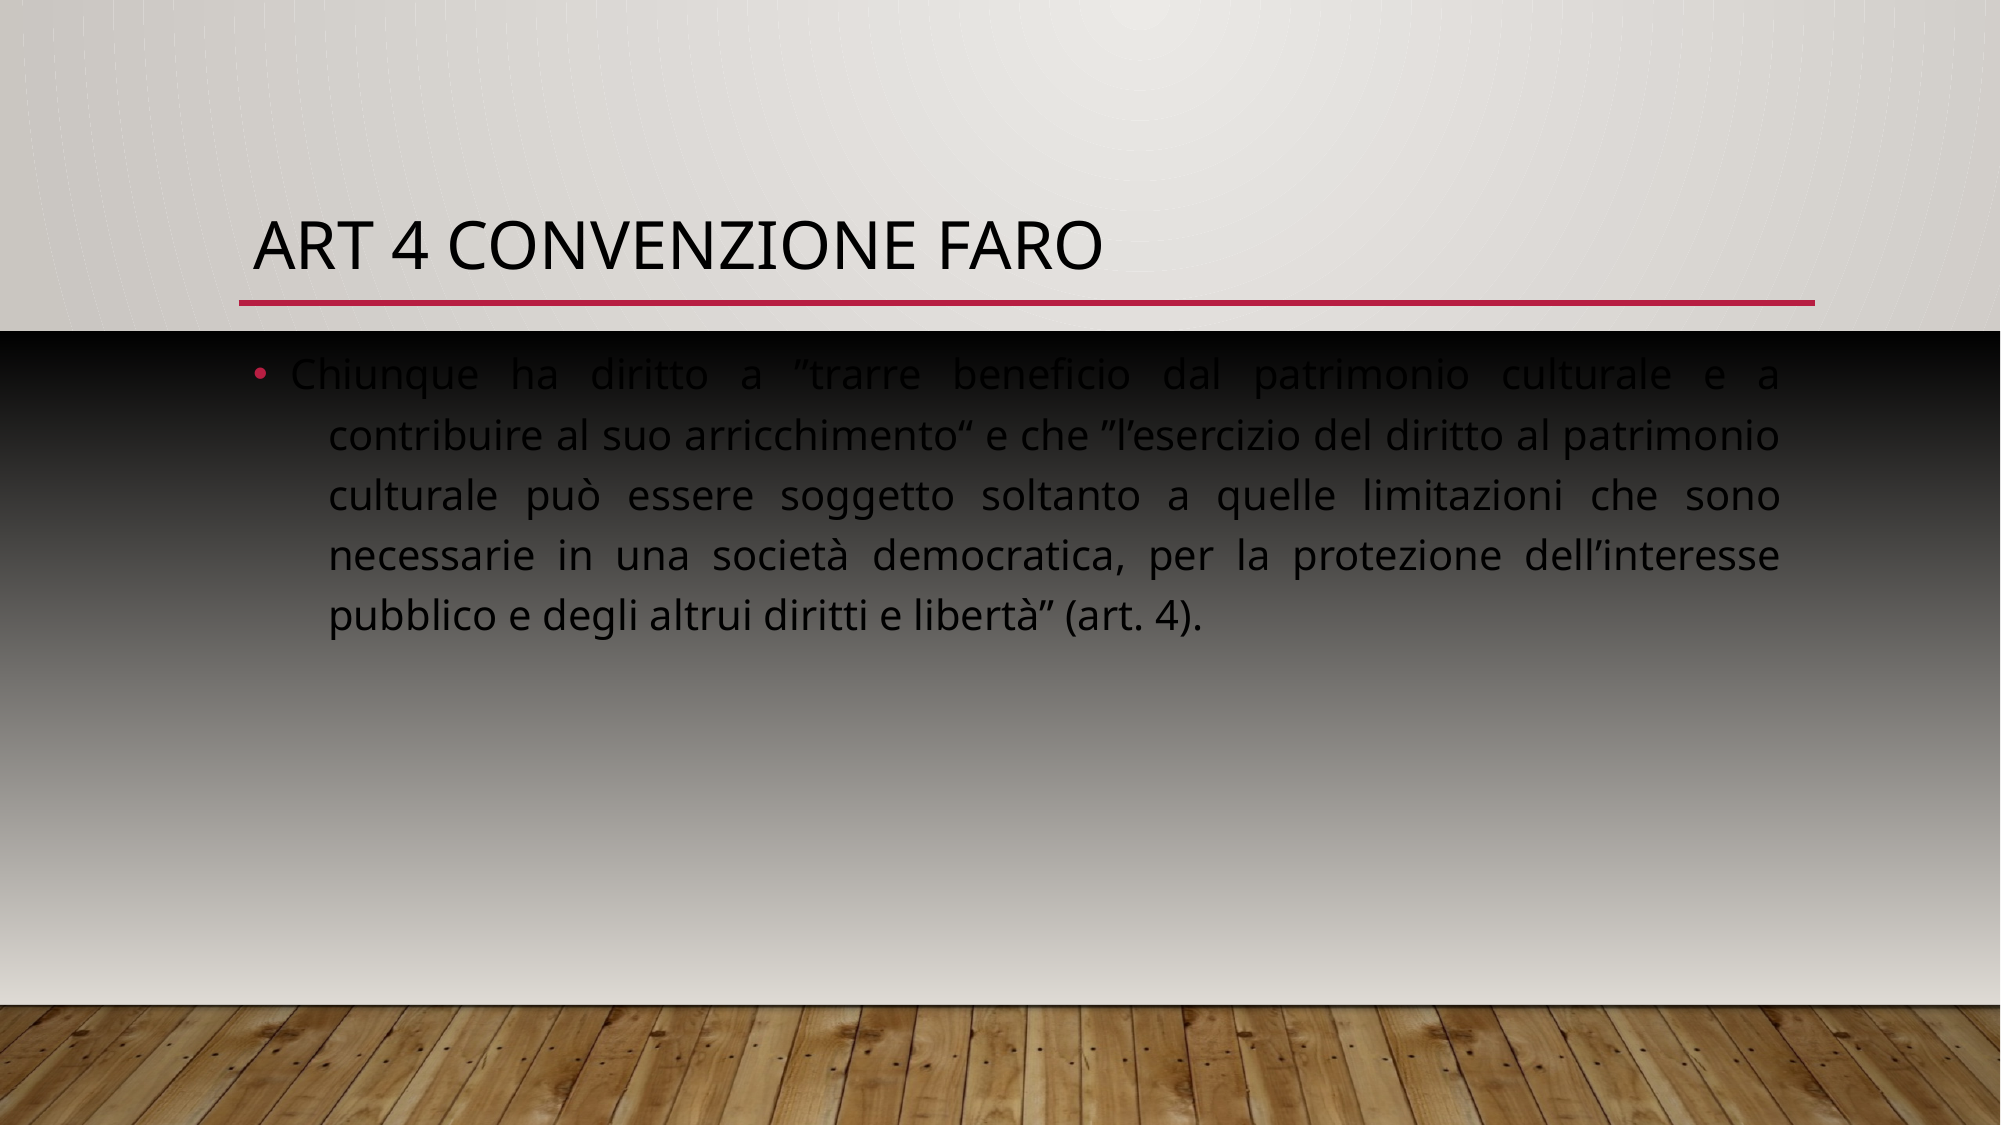

# Art 4 convenzione faro
Chiunque ha diritto a ”trarre beneficio dal patrimonio culturale e a contribuire al suo arricchimento“ e che ”l’esercizio del diritto al patrimonio culturale può essere soggetto soltanto a quelle limitazioni che sono necessarie in una società democratica, per la protezione dell’interesse pubblico e degli altrui diritti e libertà” (art. 4).